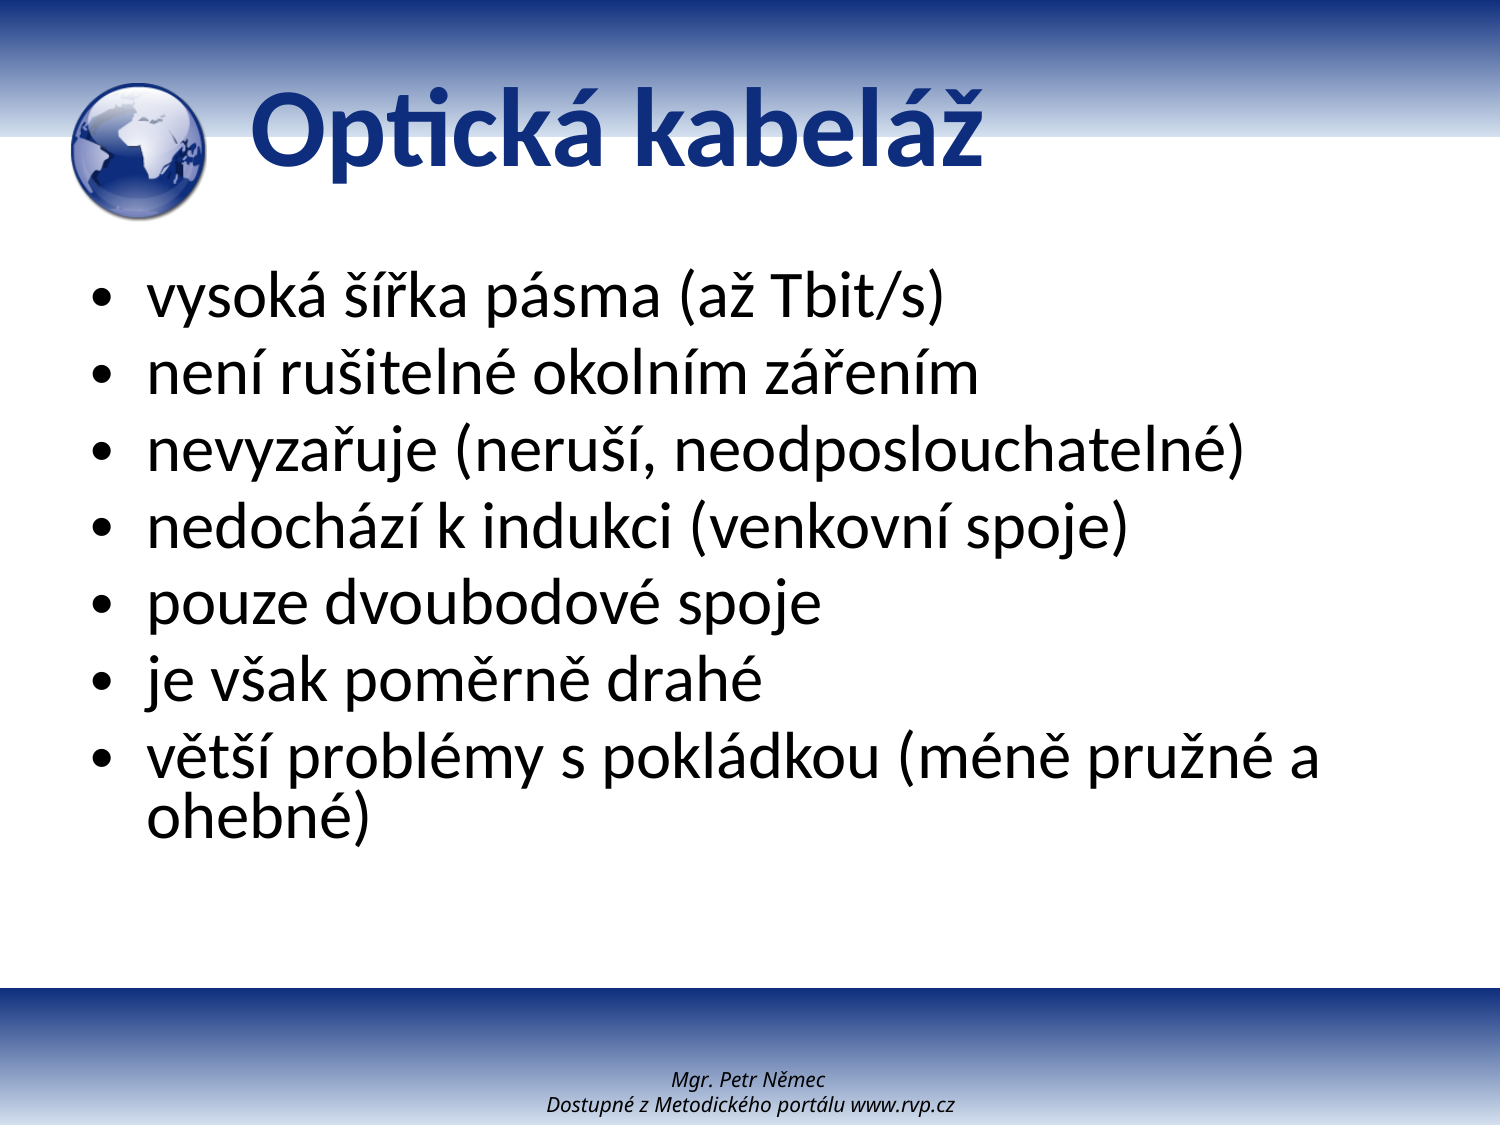

# Optická kabeláž
vysoká šířka pásma (až Tbit/s)
není rušitelné okolním zářením
nevyzařuje (neruší, neodposlouchatelné)
nedochází k indukci (venkovní spoje)
pouze dvoubodové spoje
je však poměrně drahé
větší problémy s pokládkou (méně pružné a ohebné)